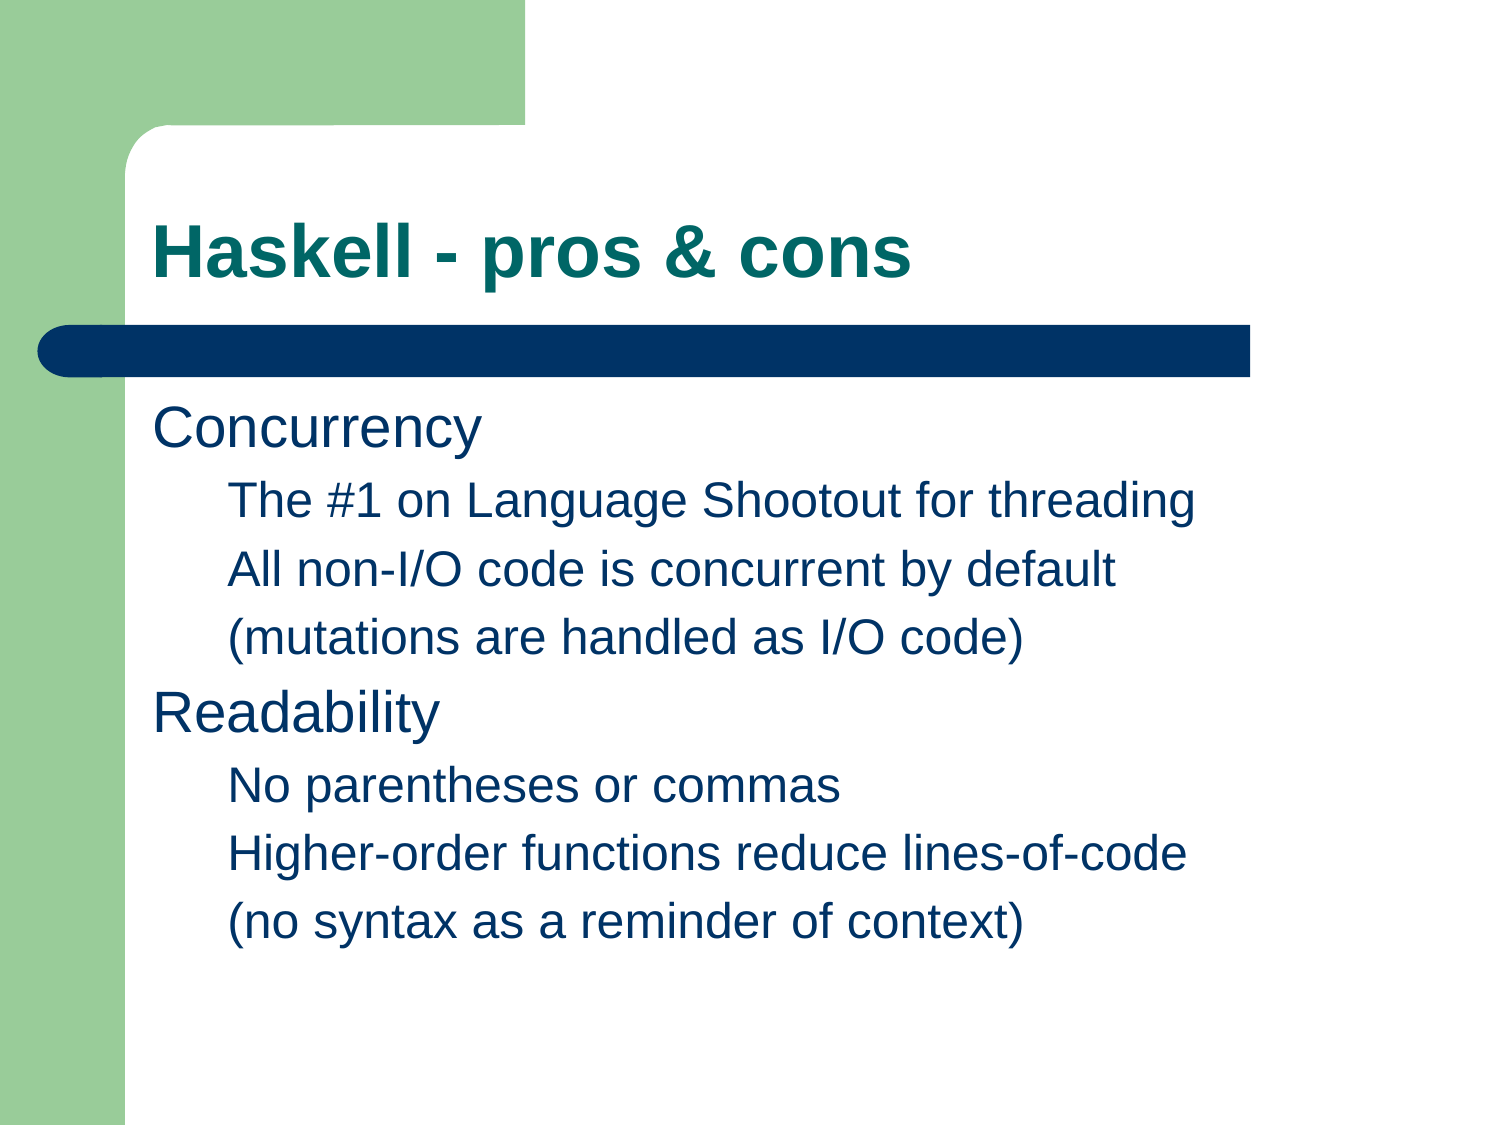

# Haskell - pros & cons
Concurrency
The #1 on Language Shootout for threading
All non-I/O code is concurrent by default
(mutations are handled as I/O code)
Readability
No parentheses or commas
Higher-order functions reduce lines-of-code
(no syntax as a reminder of context)